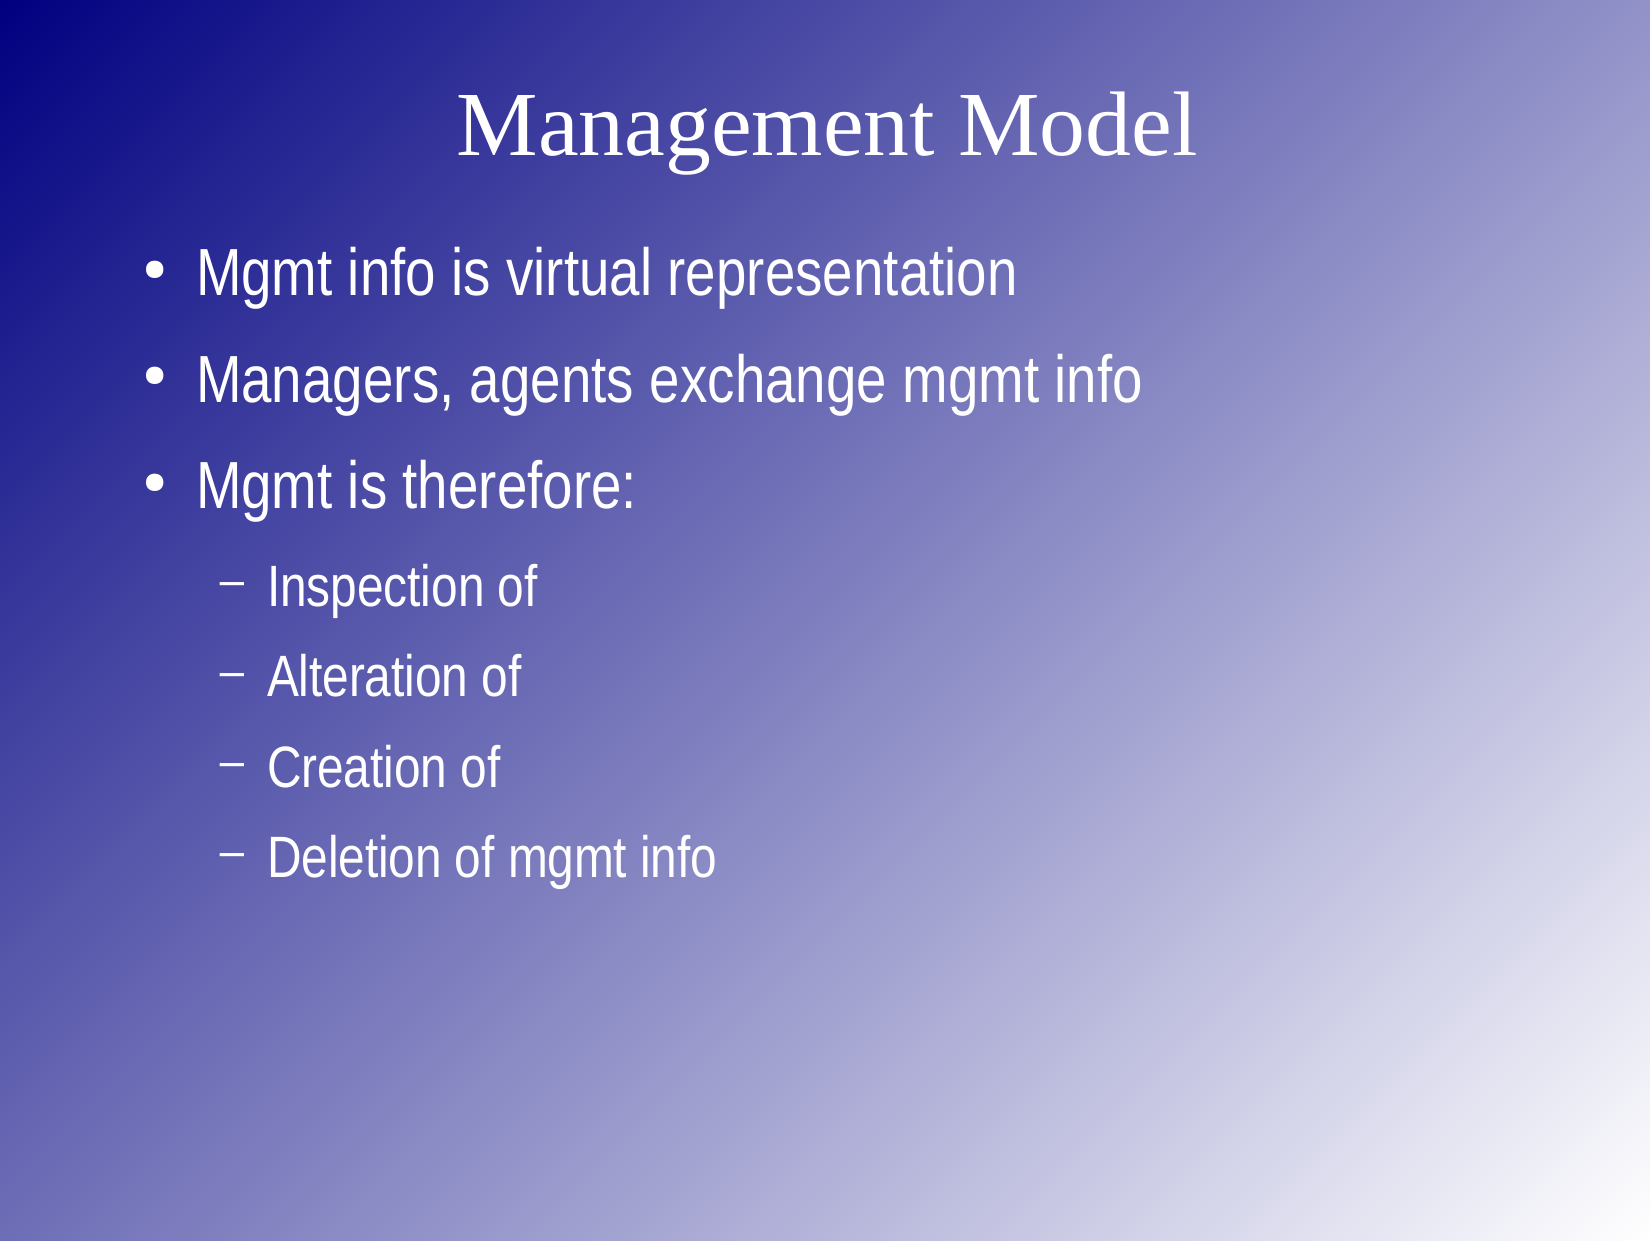

# Management Model
Mgmt info is virtual representation
Managers, agents exchange mgmt info
Mgmt is therefore:
Inspection of
Alteration of
Creation of
Deletion of mgmt info